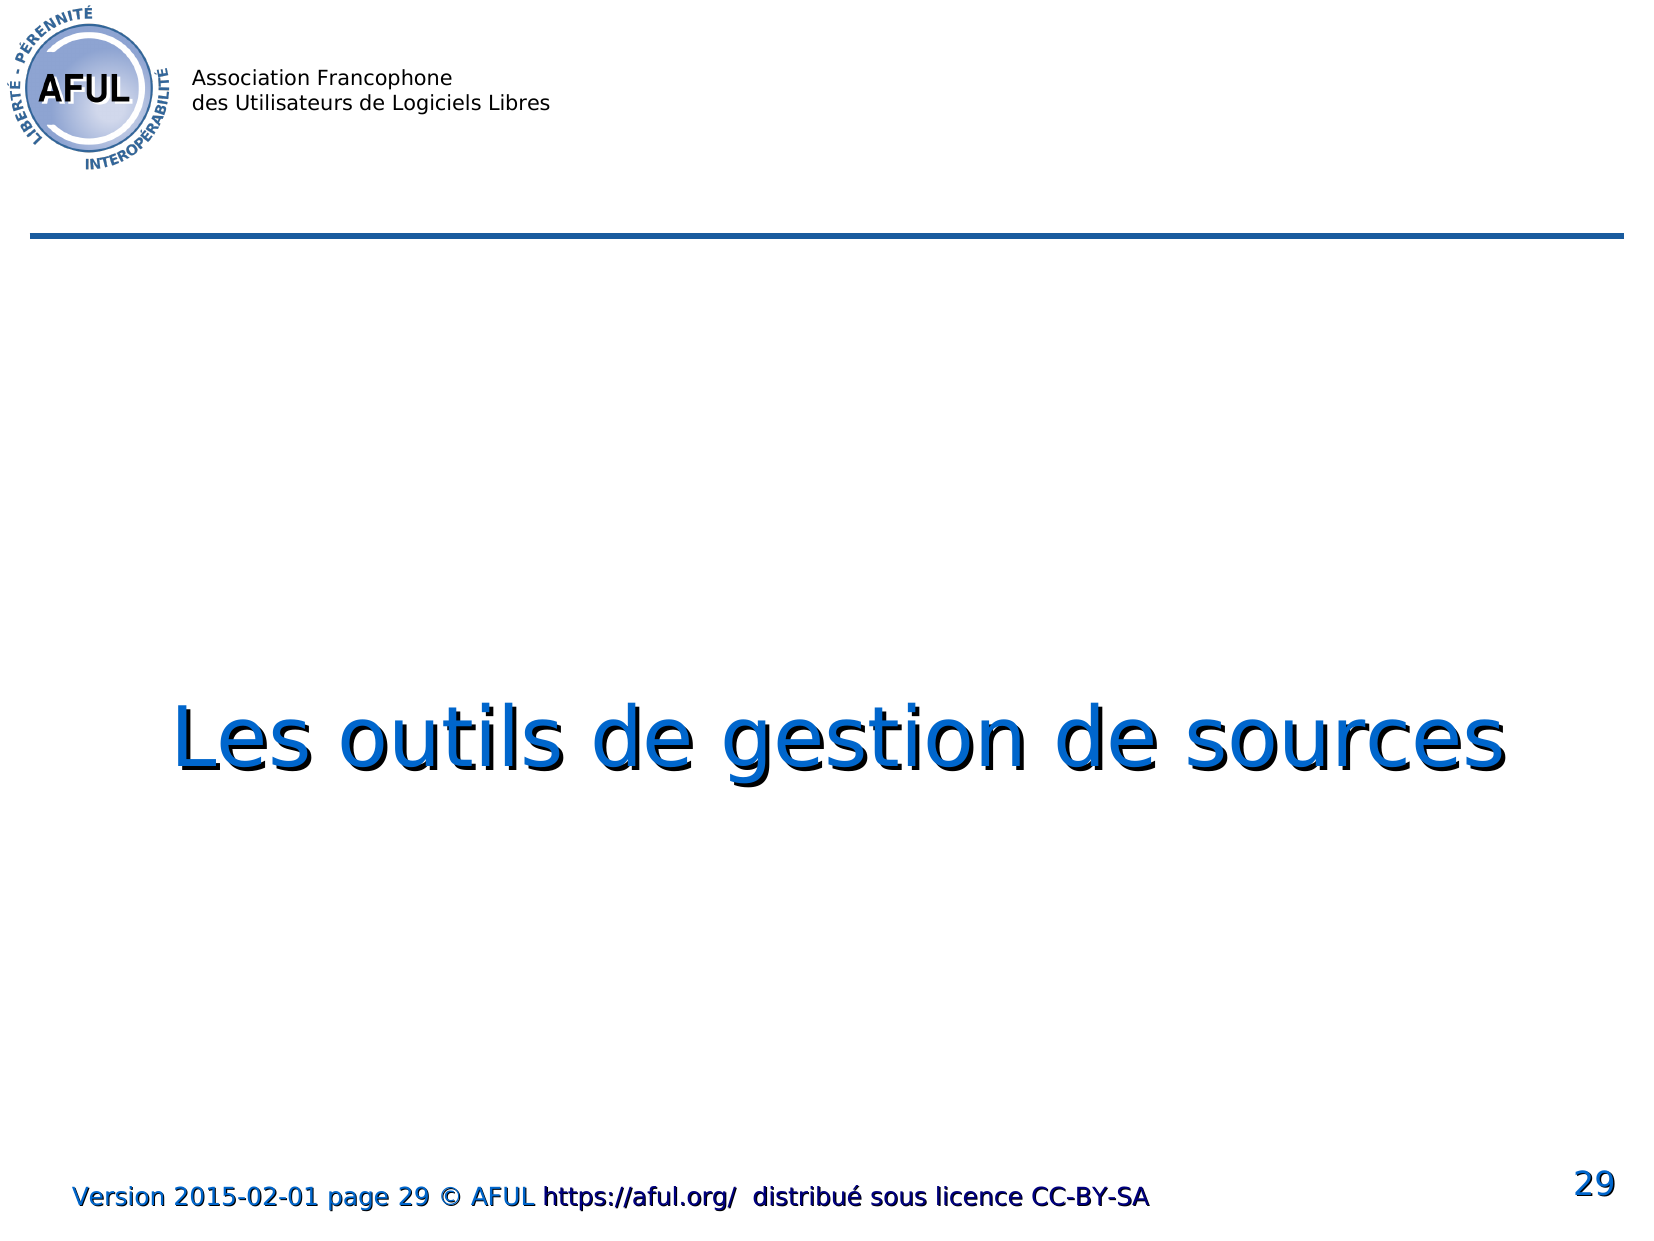

#
Les outils de gestion de sources